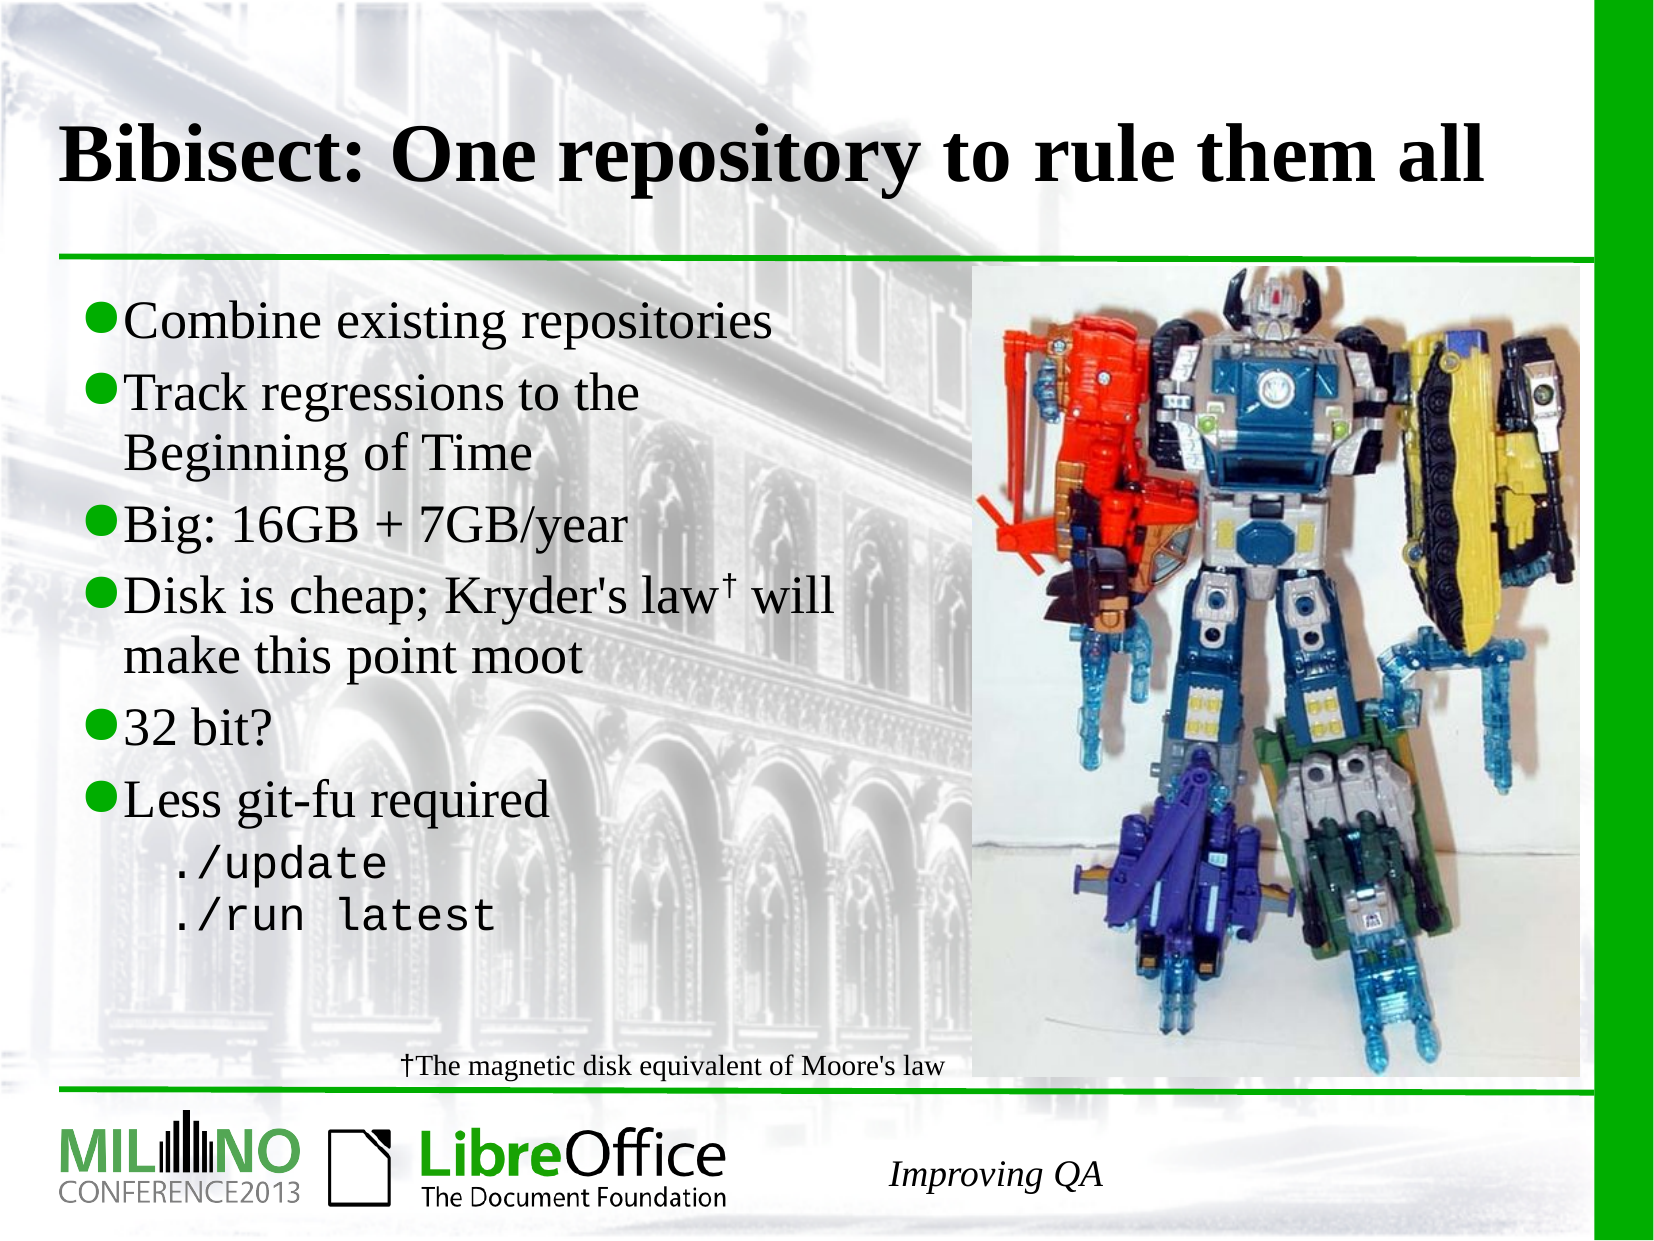

# Bibisect: One repository to rule them all
Combine existing repositories
Track regressions to the
Beginning of Time
Big: 16GB + 7GB/year
Disk is cheap; Kryder's law† will
make this point moot
32 bit?
Less git-fu required
./update
./run latest
†The magnetic disk equivalent of Moore's law